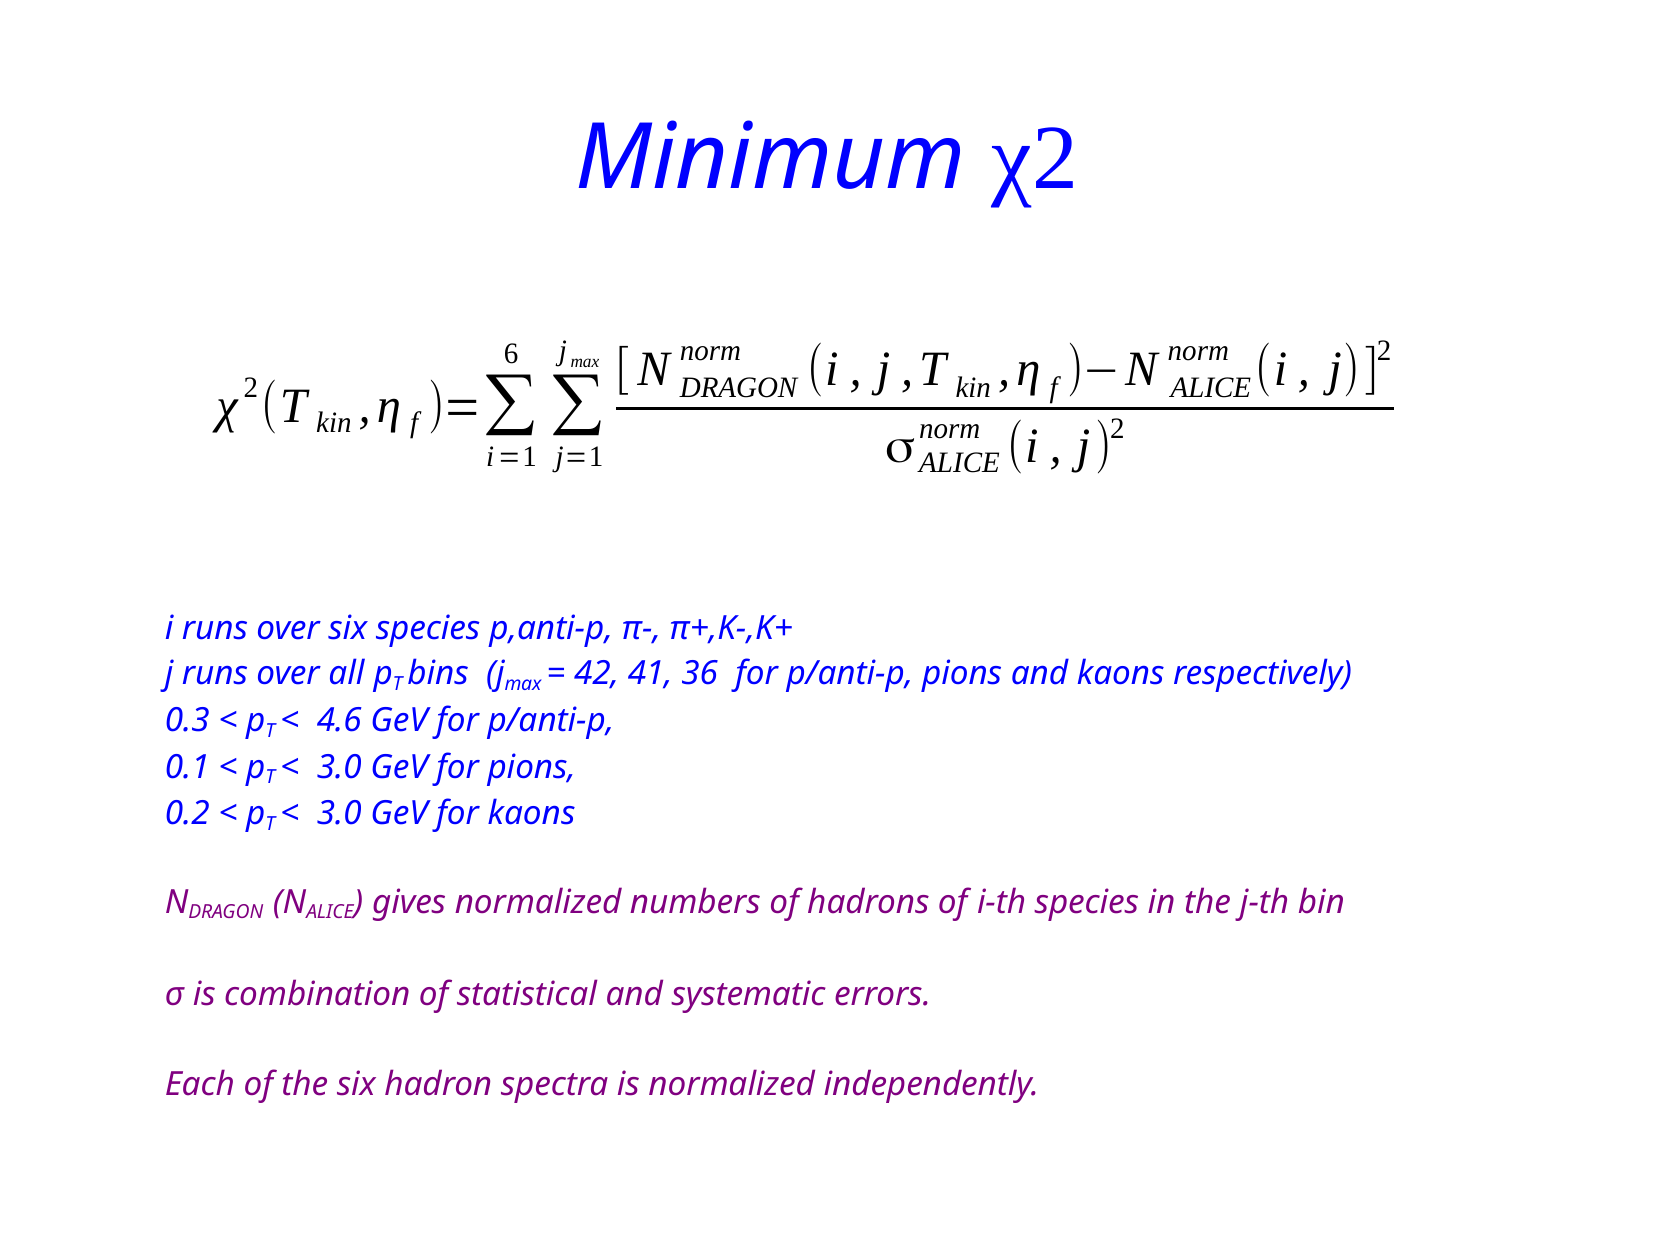

# Minimum χ2
i runs over six species p,anti-p, π-, π+,K-,K+
j runs over all pT bins (jmax = 42, 41, 36 for p/anti-p, pions and kaons respectively)
0.3 < pT < 4.6 GeV for p/anti-p,
0.1 < pT < 3.0 GeV for pions,
0.2 < pT < 3.0 GeV for kaons
NDRAGON (NALICE) gives normalized numbers of hadrons of i-th species in the j-th bin
σ is combination of statistical and systematic errors.
Each of the six hadron spectra is normalized independently.